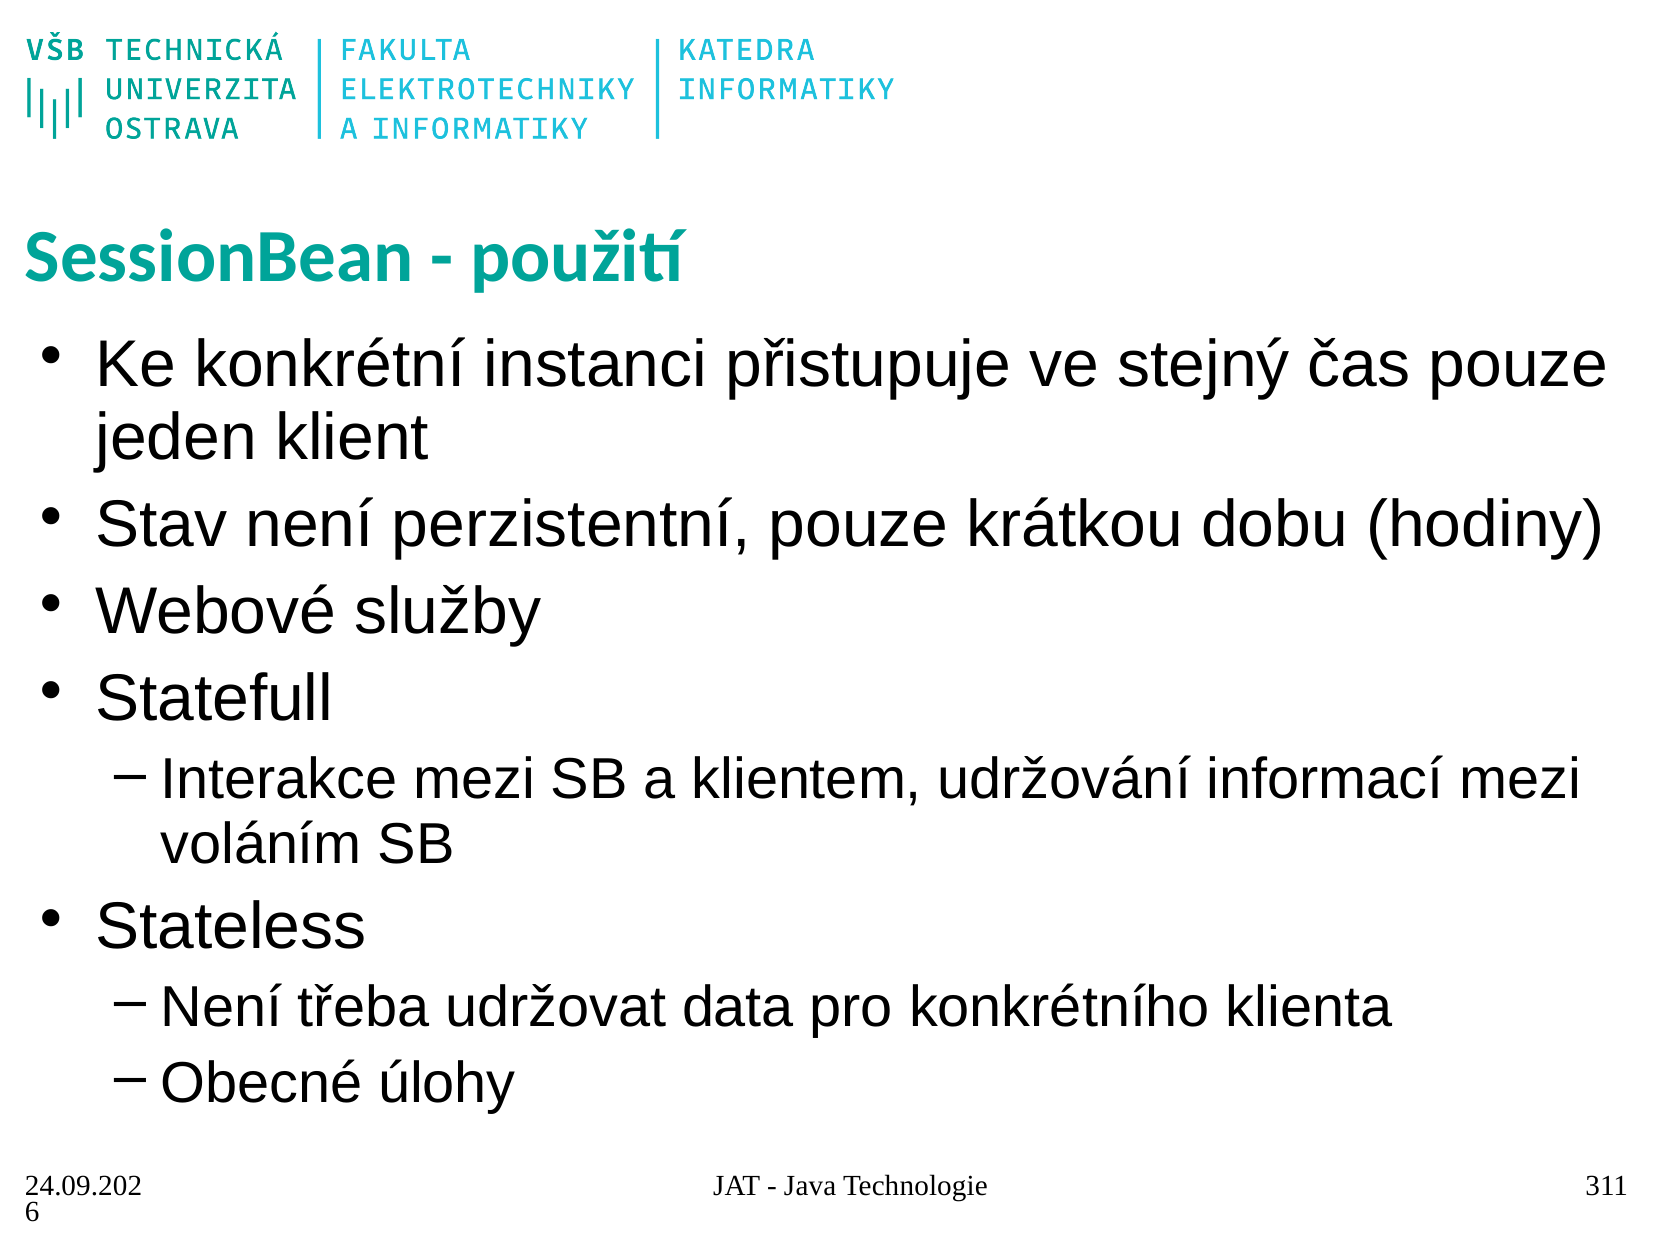

SessionBean - použití
# Ke konkrétní instanci přistupuje ve stejný čas pouze jeden klient
Stav není perzistentní, pouze krátkou dobu (hodiny)
Webové služby
Statefull
Interakce mezi SB a klientem, udržování informací mezi voláním SB
Stateless
Není třeba udržovat data pro konkrétního klienta
Obecné úlohy
JAT - Java Technologie
311